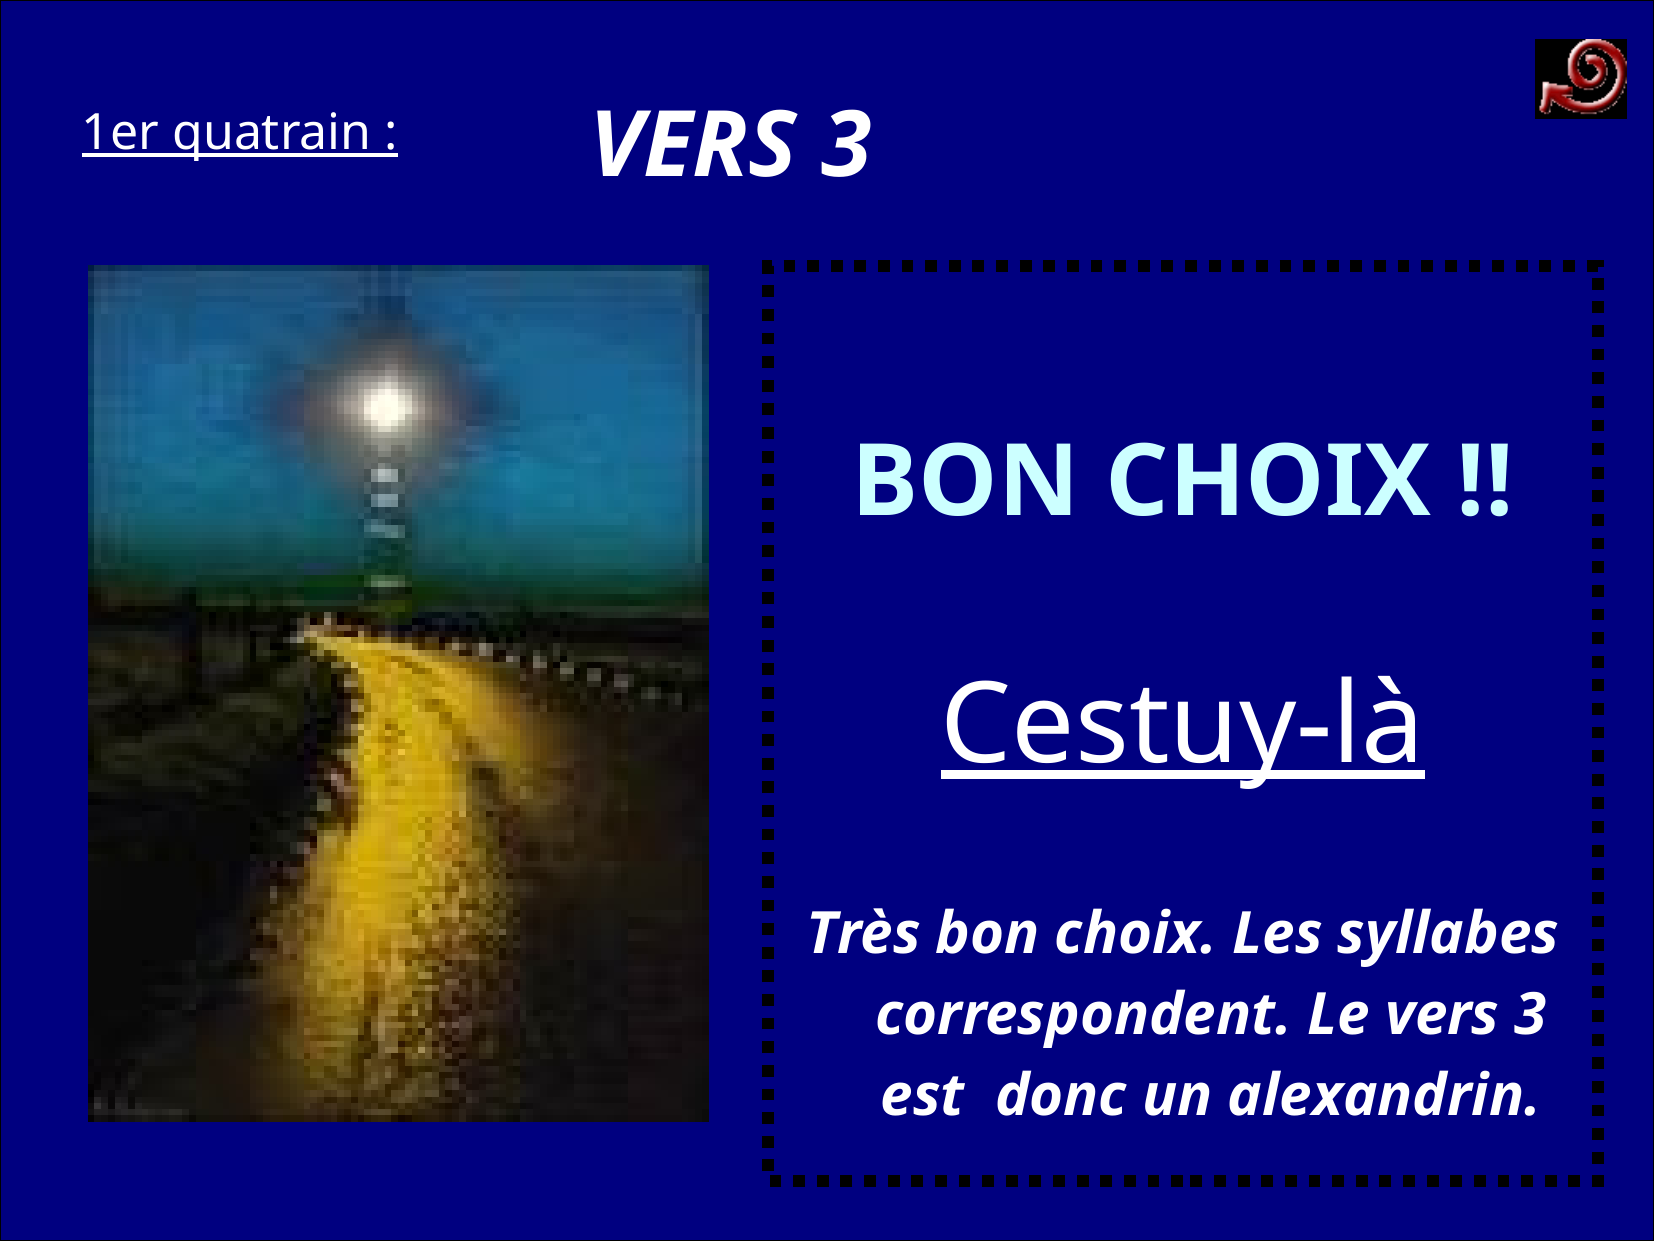

VERS 3
1er quatrain :
# BON CHOIX !!
Cestuy-là
Très bon choix. Les syllabes correspondent. Le vers 3 est donc un alexandrin.